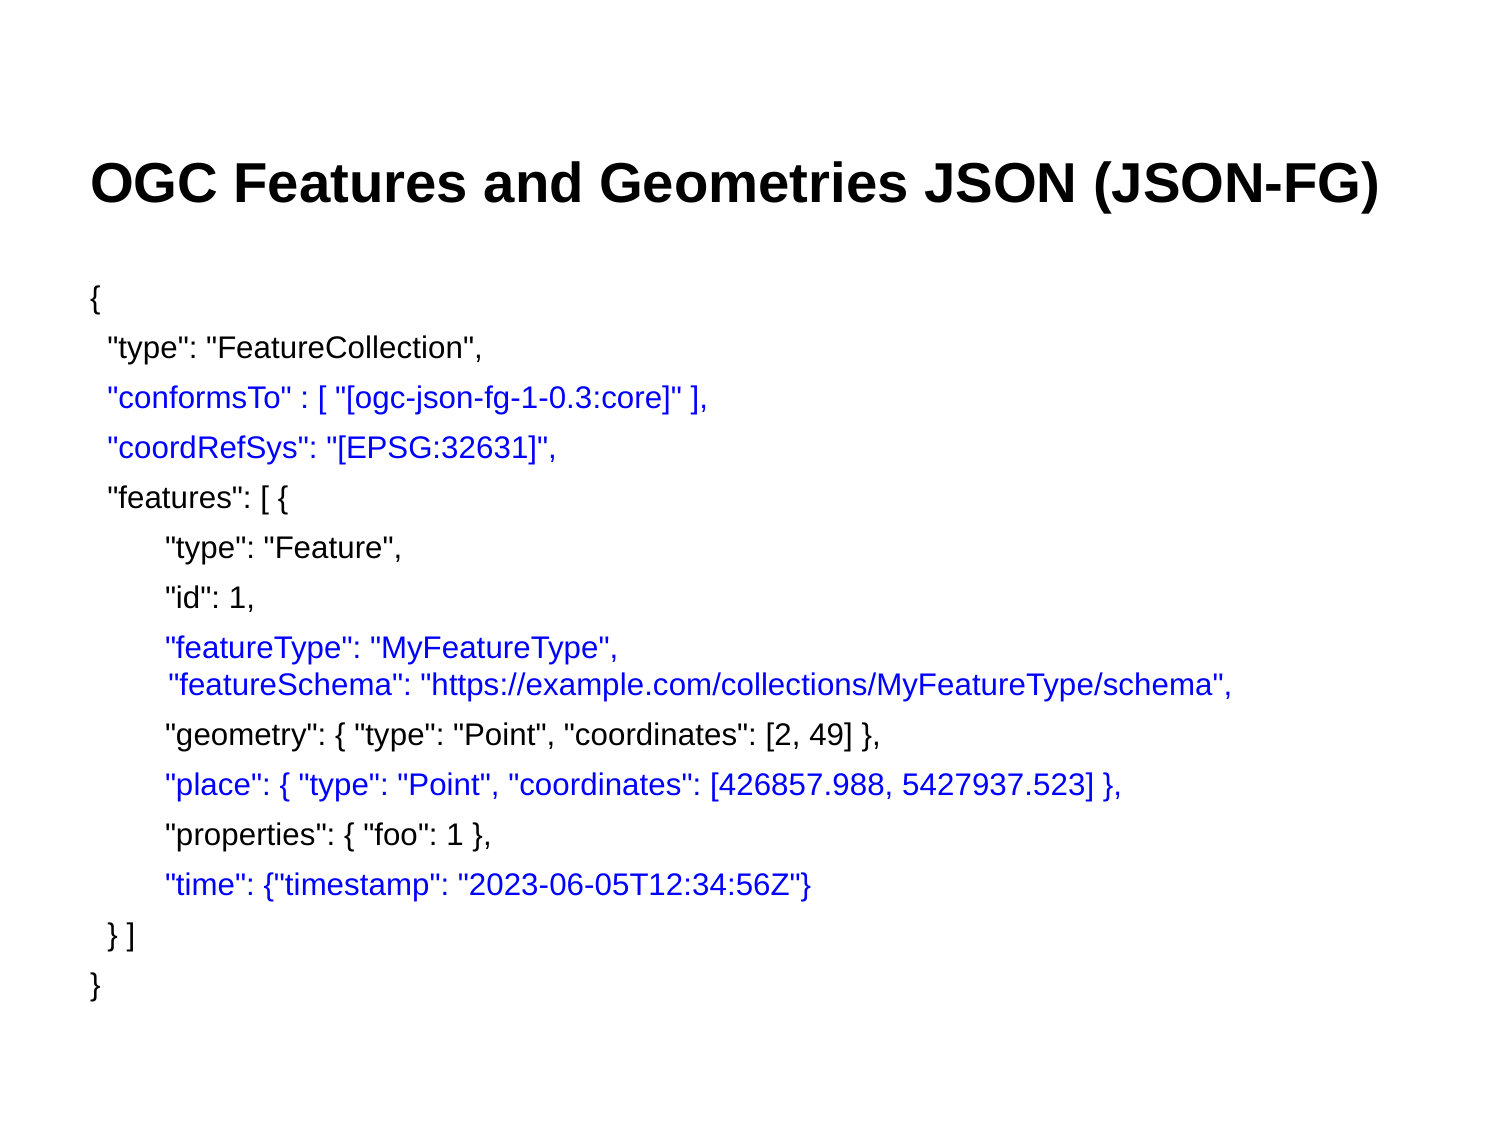

# OGC Features and Geometries JSON (JSON-FG)
{
 "type": "FeatureCollection",
 "conformsTo" : [ "[ogc-json-fg-1-0.3:core]" ],
 "coordRefSys": "[EPSG:32631]",
 "features": [ {
 	"type": "Feature",
 	"id": 1,
 	"featureType": "MyFeatureType",
 "featureSchema": "https://example.com/collections/MyFeatureType/schema",
 	"geometry": { "type": "Point", "coordinates": [2, 49] },
 	"place": { "type": "Point", "coordinates": [426857.988, 5427937.523] },
 	"properties": { "foo": 1 },
 	"time": {"timestamp": "2023-06-05T12:34:56Z"}
 } ]
}